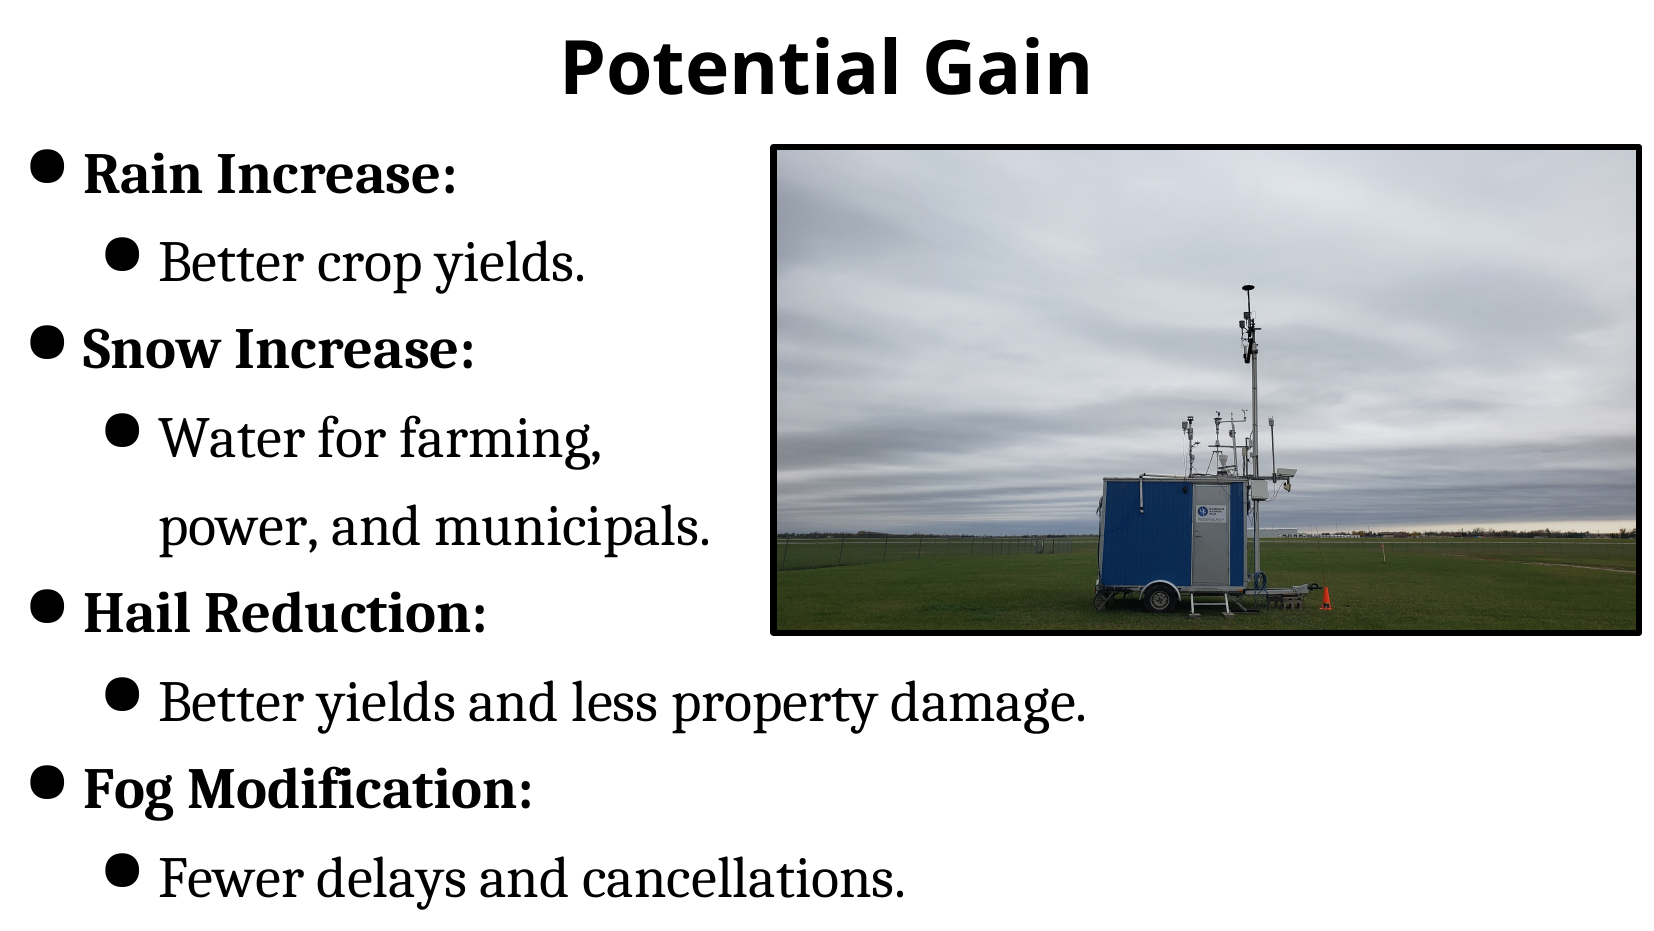

# Potential Gain
 Rain Increase:
 Better crop yields.
 Snow Increase:
 Water for farming,
 power, and municipals.
 Hail Reduction:
 Better yields and less property damage.
 Fog Modification:
 Fewer delays and cancellations.